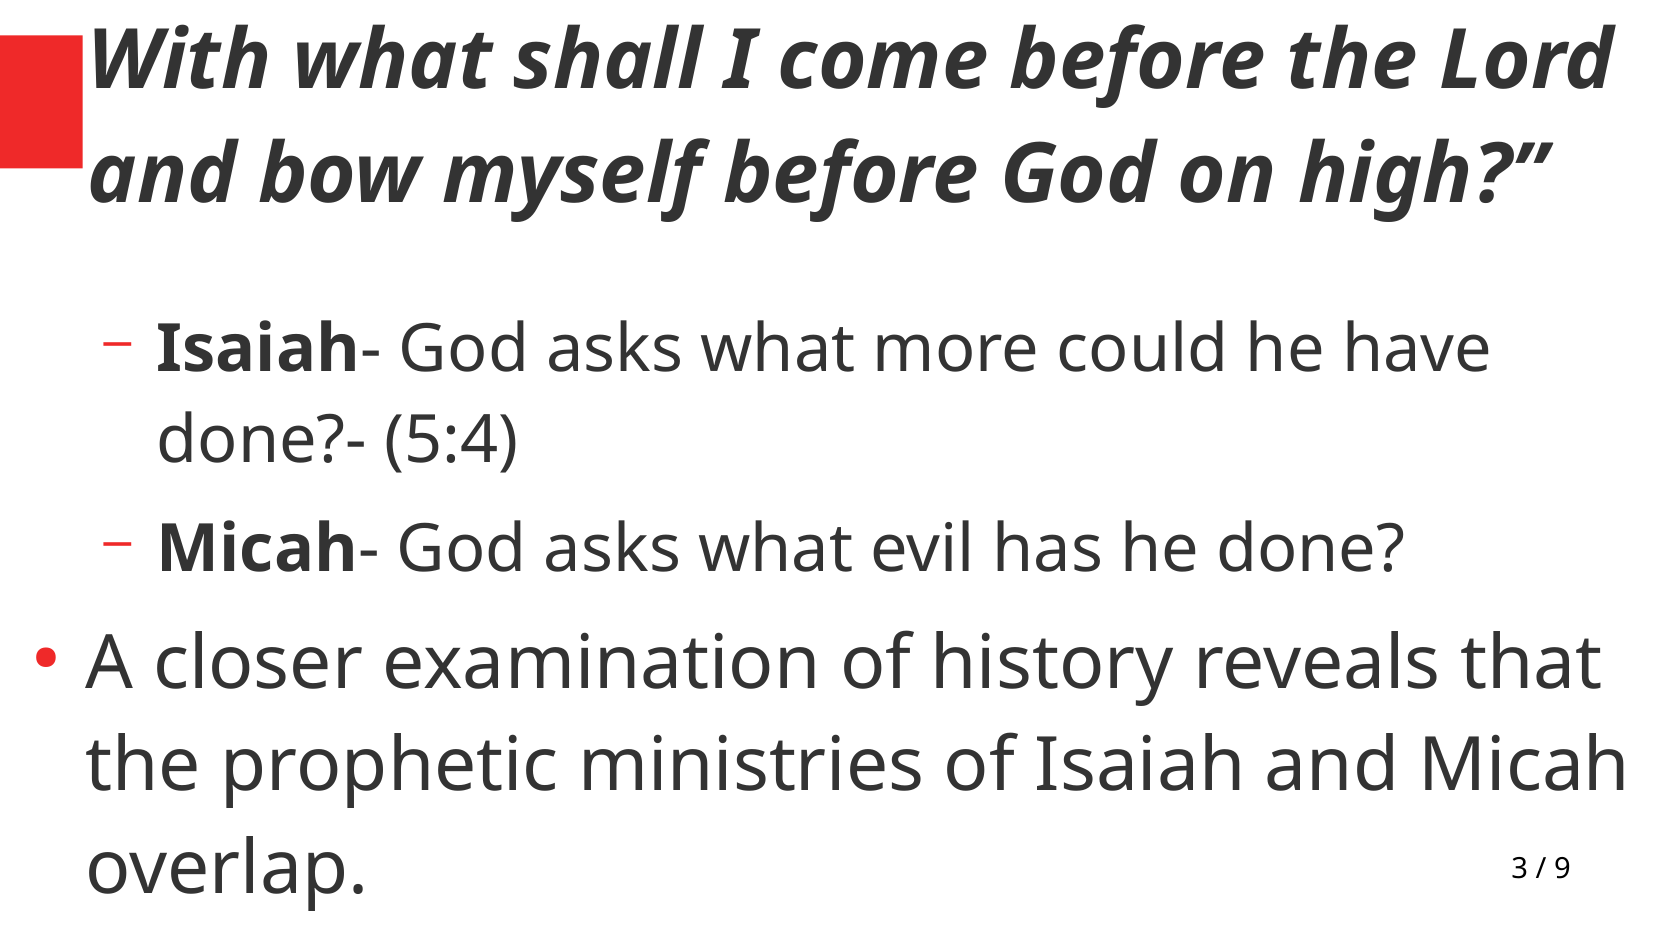

# With what shall I come before the Lord and bow myself before God on high?”
Isaiah- God asks what more could he have done?- (5:4)
Micah- God asks what evil has he done?
A closer examination of history reveals that the prophetic ministries of Isaiah and Micah overlap.
3